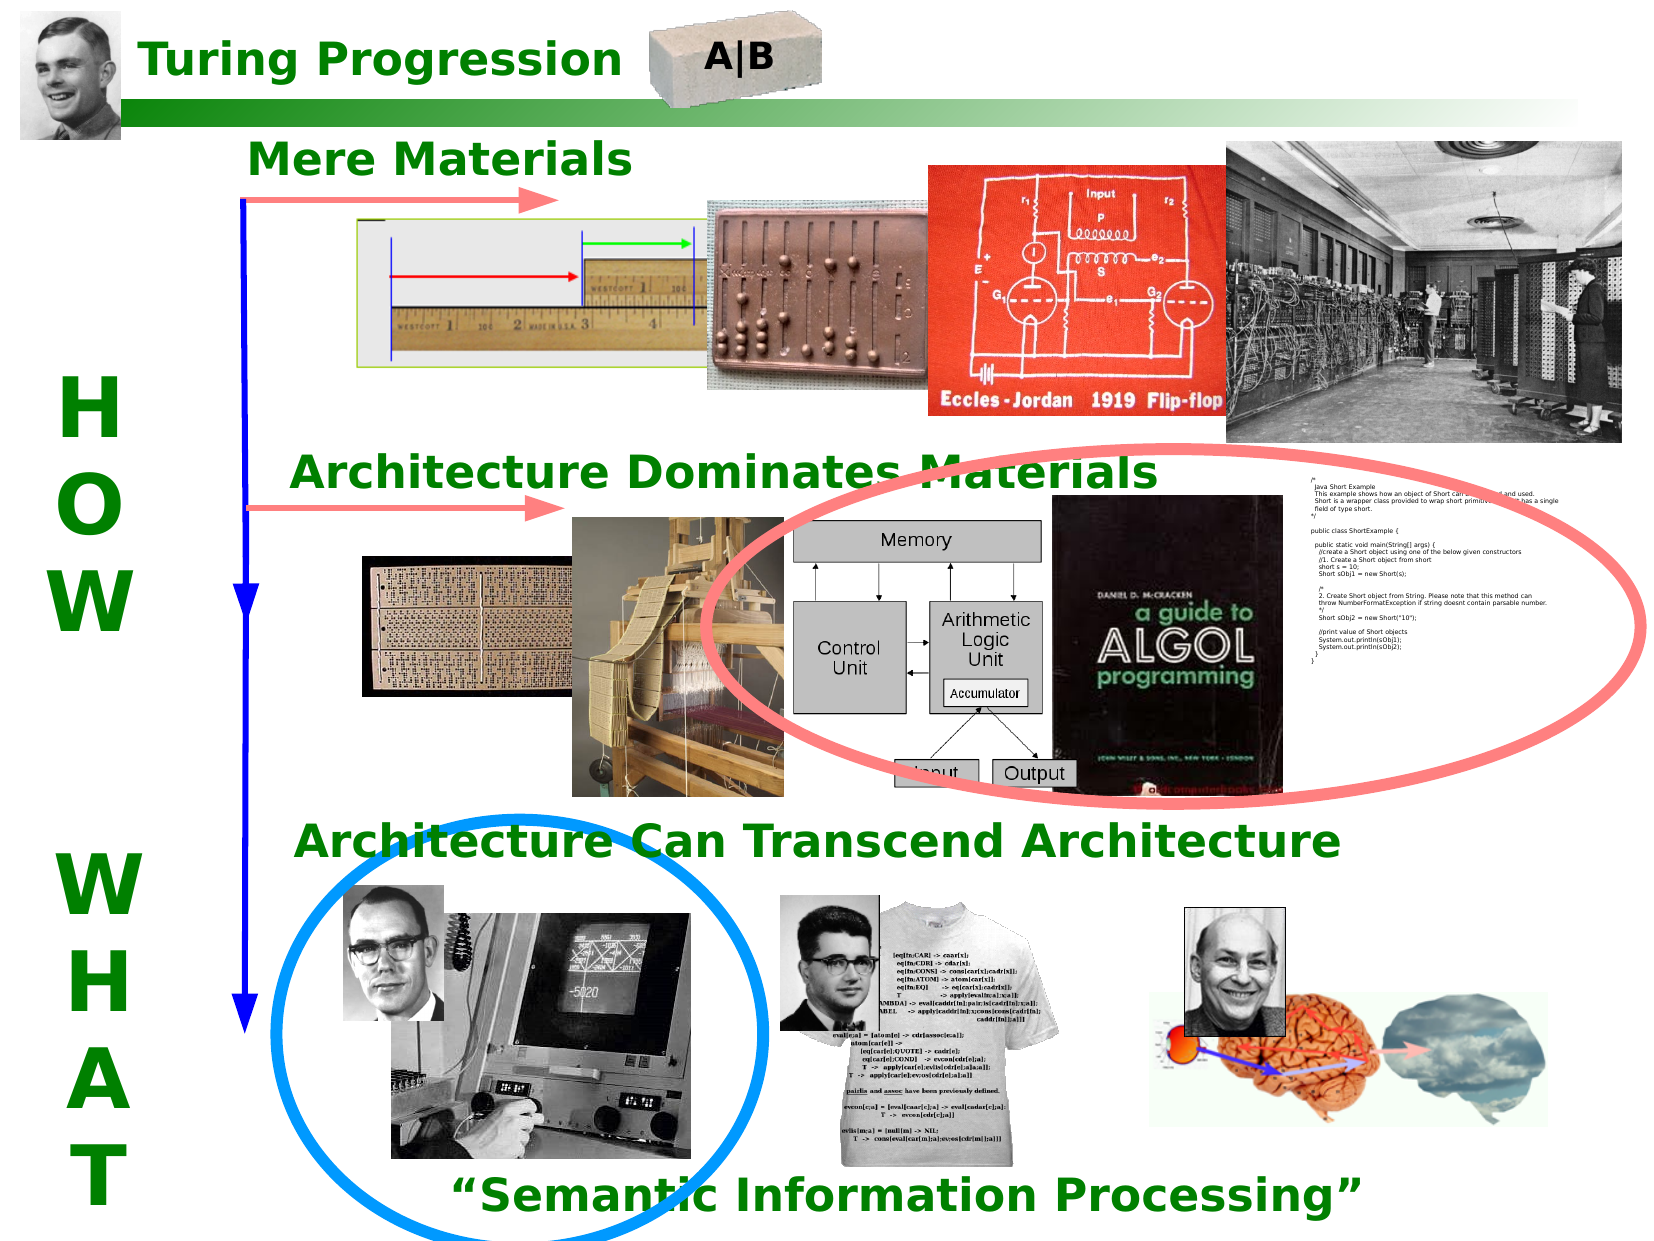

A|B
Turing Progression
Mere Materials
H
O
W
Architecture Dominates Materials
 /*
 Java Short Example
 This example shows how an object of Short can be declared and used.
 Short is a wrapper class provided to wrap short primitive value. It has a single
 field of type short.
 */
 public class ShortExample {
 public static void main(String[] args) {
 //create a Short object using one of the below given constructors
 //1. Create a Short object from short
 short s = 10;
 Short sObj1 = new Short(s);
 /*
 2. Create Short object from String. Please note that this method can
 throw NumberFormatException if string doesnt contain parsable number.
 */
 Short sObj2 = new Short("10");
 //print value of Short objects
 System.out.println(sObj1);
 System.out.println(sObj2);
 }
 }
Architecture Can Transcend Architecture
W
H
A
T
“Semantic Information Processing”